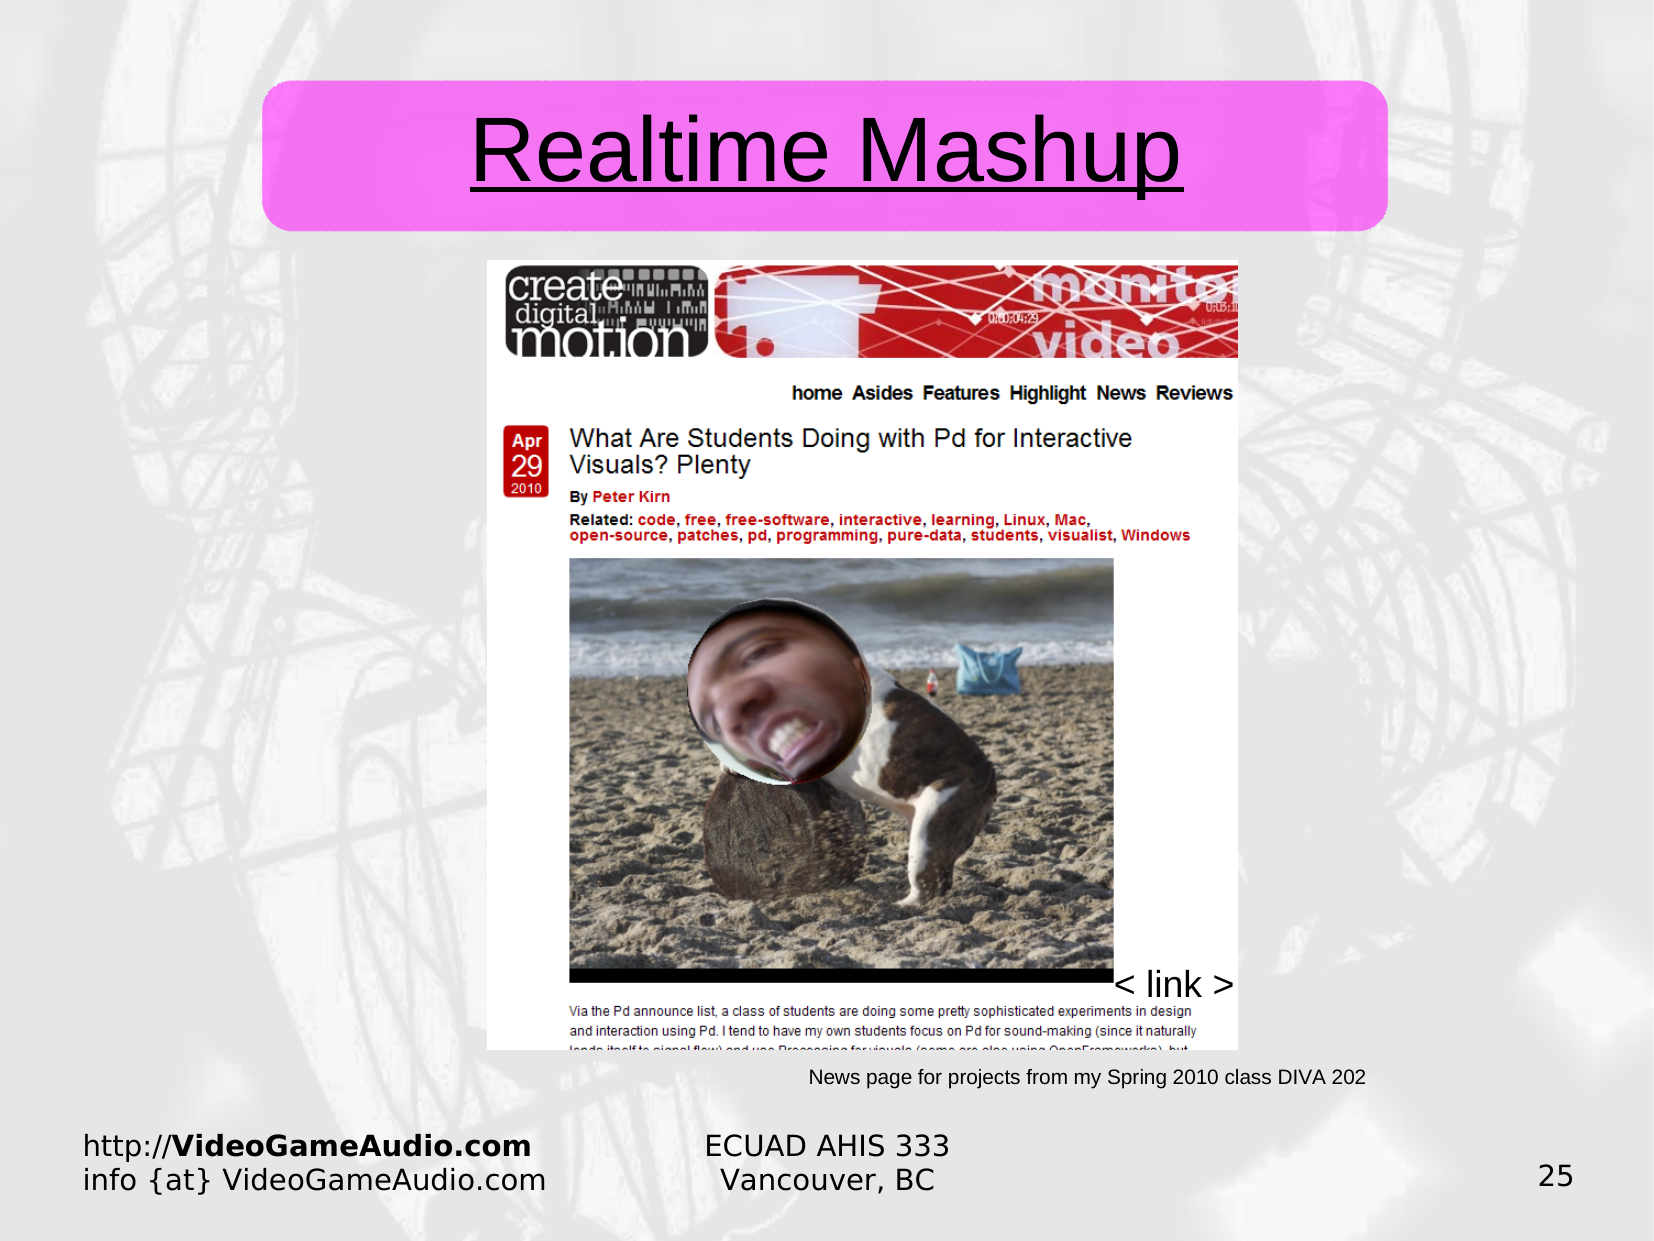

# Realtime Mashup
						News page for projects from my Spring 2010 class DIVA 202
< link >
25